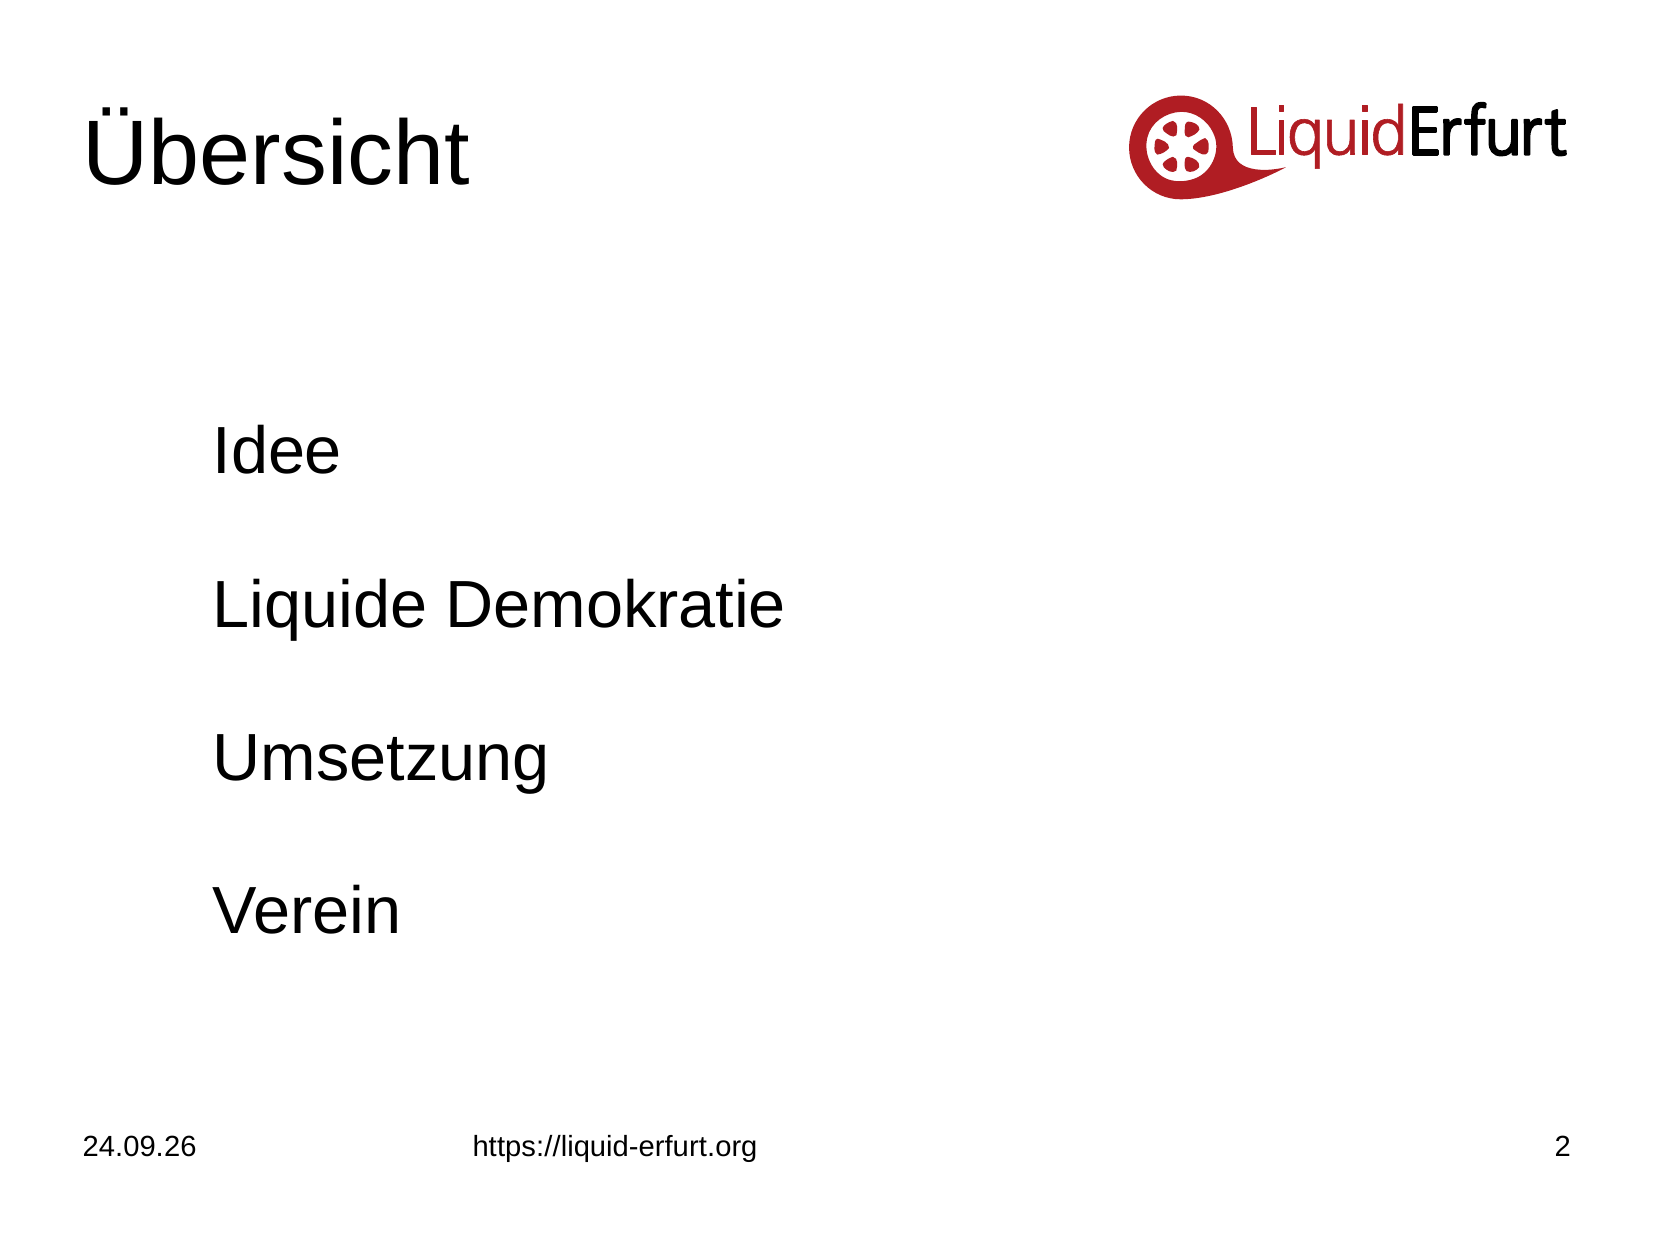

# Übersicht
Idee
Liquide Demokratie
Umsetzung
Verein
https://liquid-erfurt.org
2